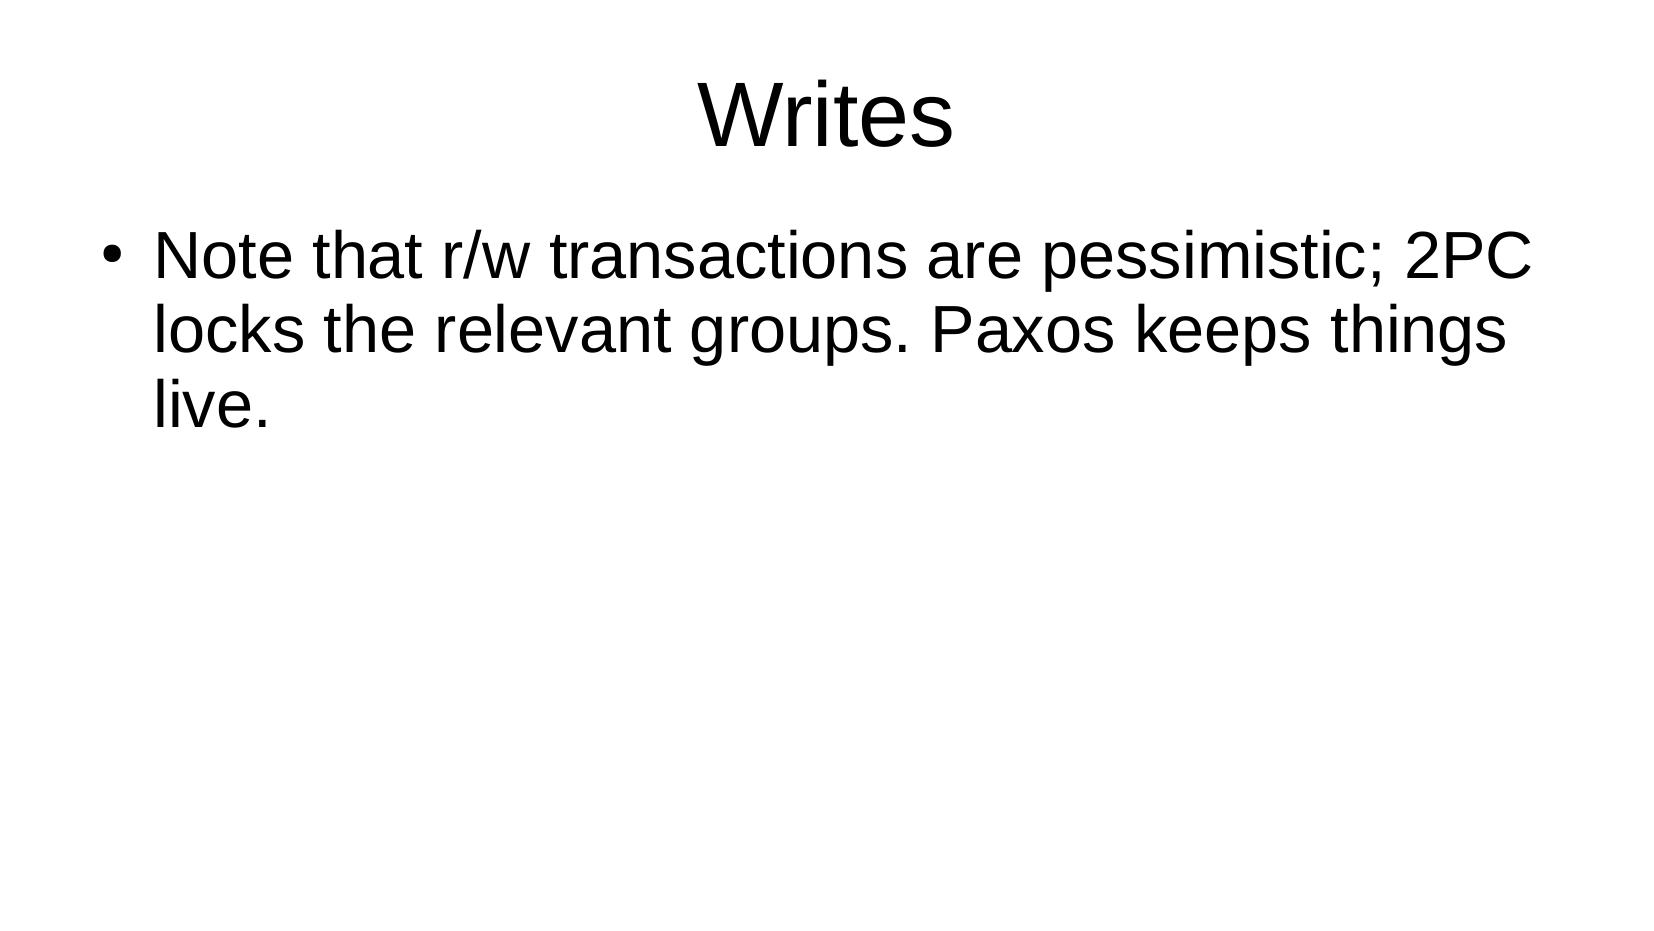

# Writes
Note that r/w transactions are pessimistic; 2PC locks the relevant groups. Paxos keeps things live.